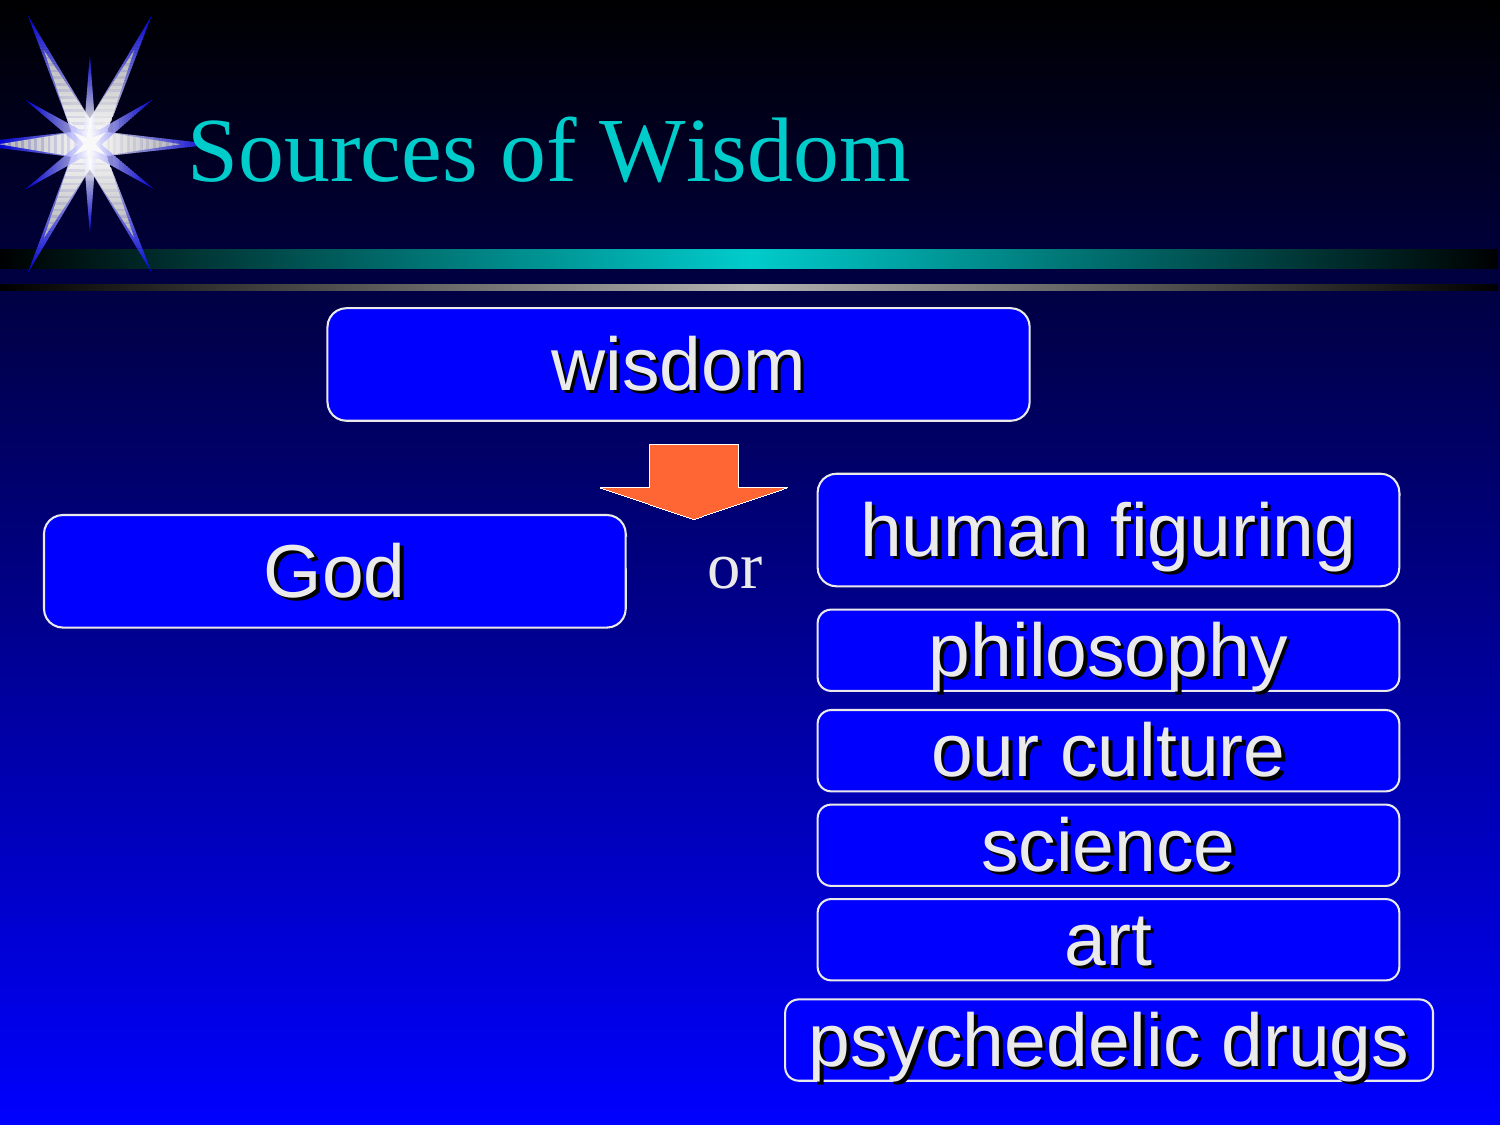

# Sources of Wisdom
wisdom
human figuring
God
or
philosophy
our culture
science
art
psychedelic drugs